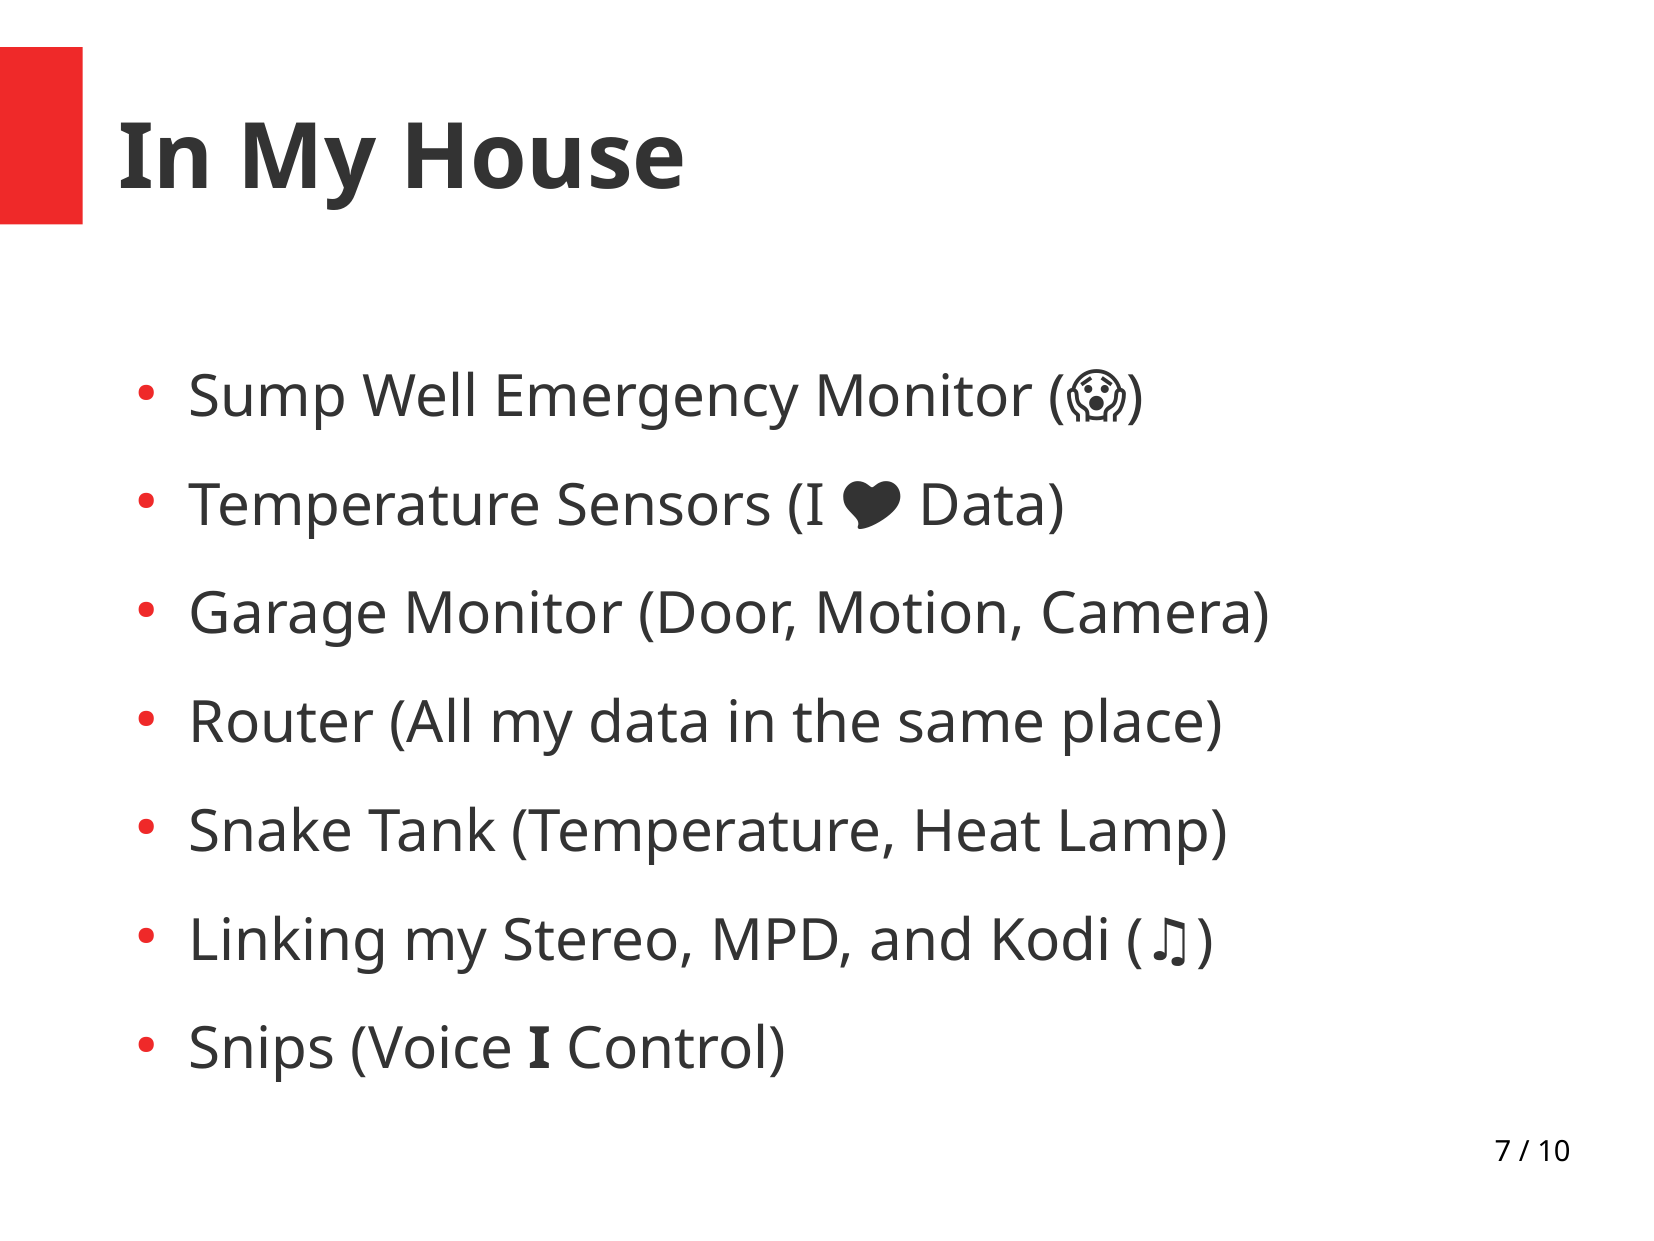

# In My House
Sump Well Emergency Monitor (😱)
Temperature Sensors (I 🎔 Data)
Garage Monitor (Door, Motion, Camera)
Router (All my data in the same place)
Snake Tank (Temperature, Heat Lamp)
Linking my Stereo, MPD, and Kodi (♫)
Snips (Voice I Control)
7